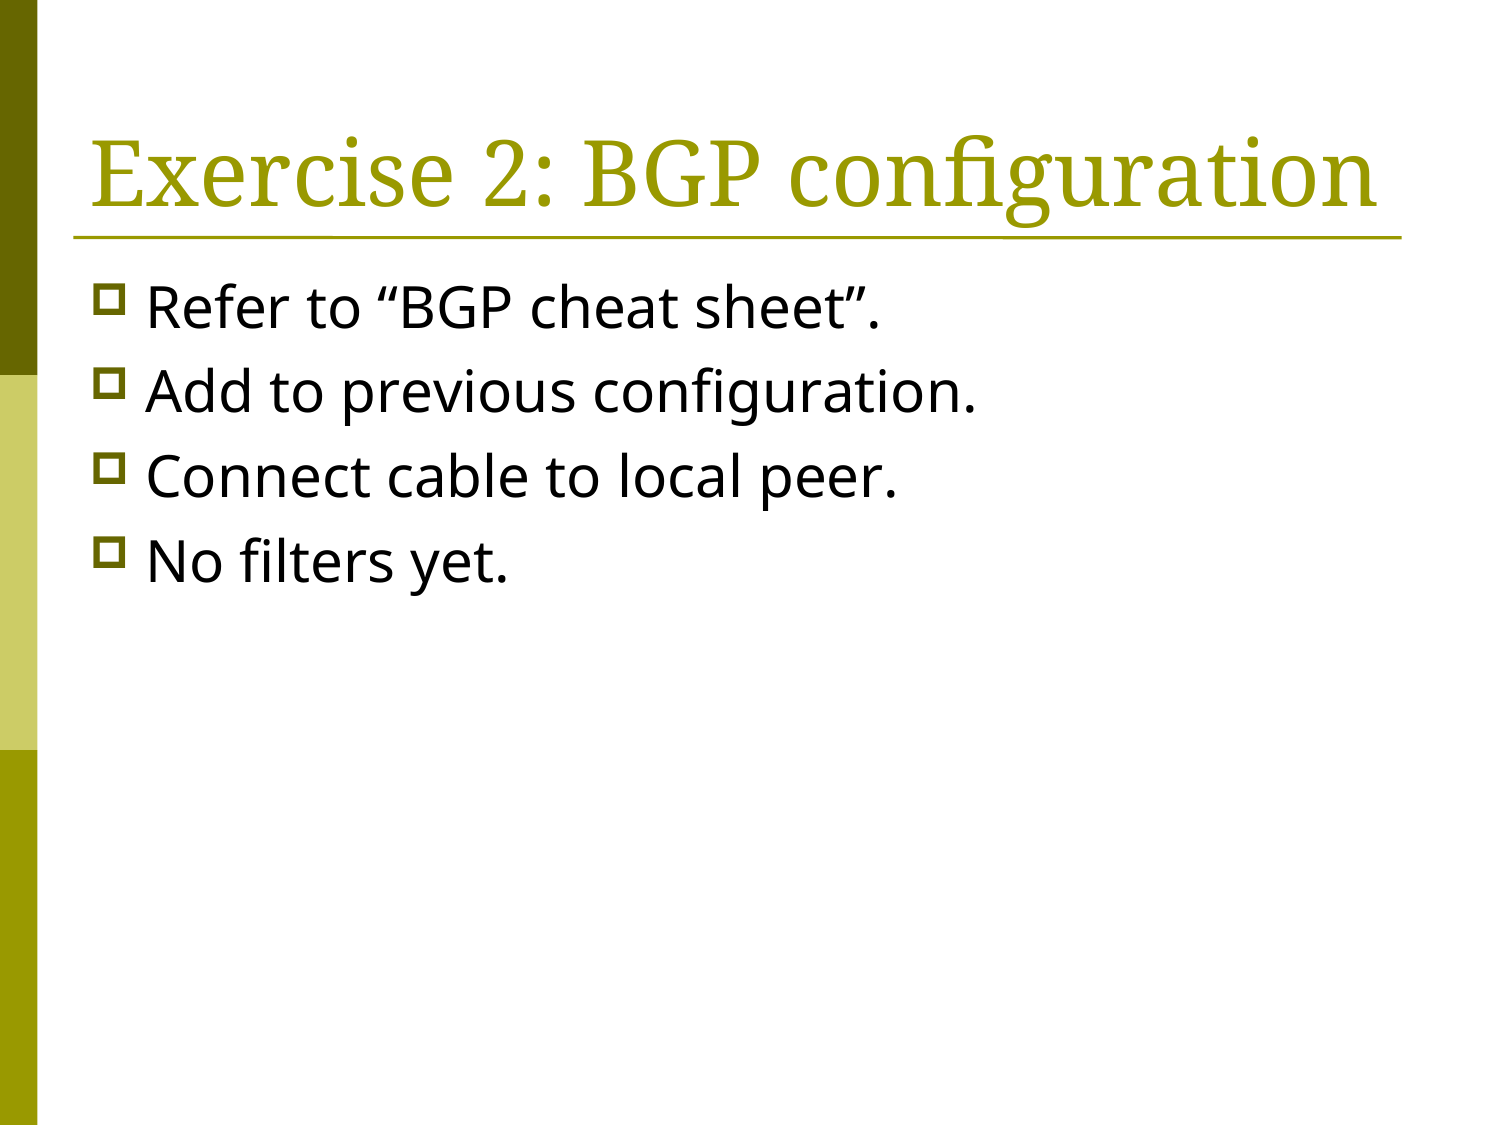

Exercise 2: BGP configuration
Refer to “BGP cheat sheet”.
Add to previous configuration.
Connect cable to local peer.
No filters yet.